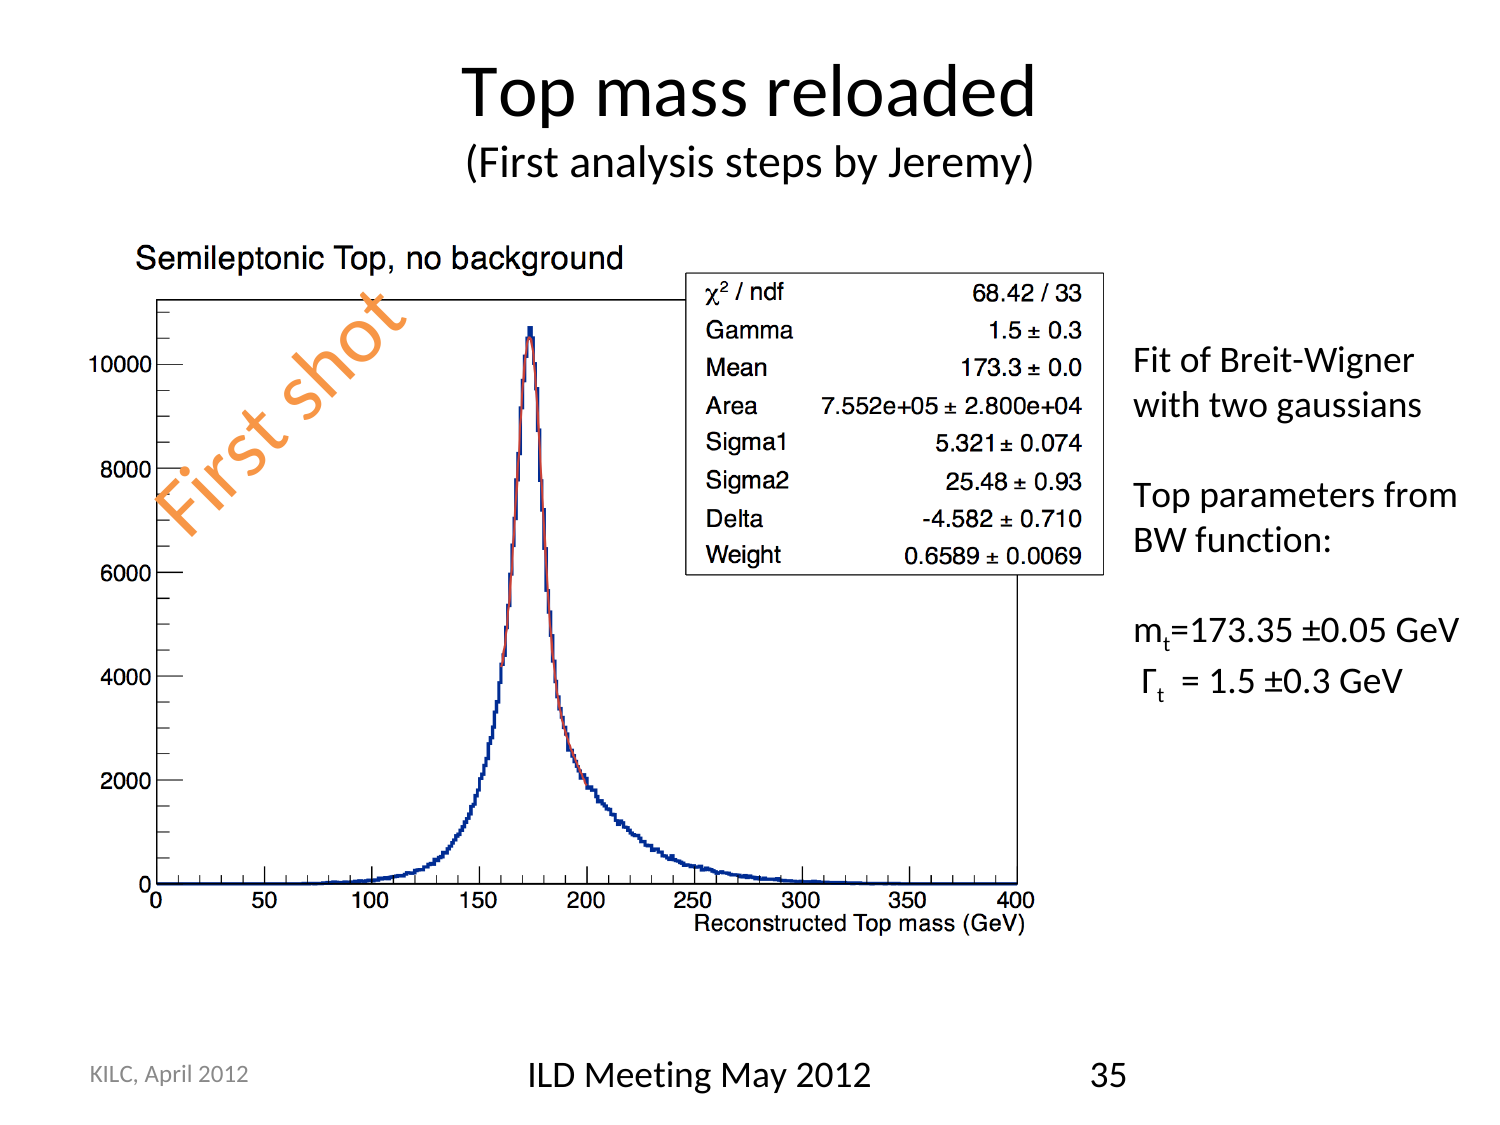

# Top mass reloaded (First analysis steps by Jeremy)
Fit of Breit-Wigner
with two gaussians
Top parameters from
BW function:
mt=173.35 ±0.05 GeV
 Γt = 1.5 ±0.3 GeV
First shot
35
ILD Meeting May 2012
KILC, April 2012